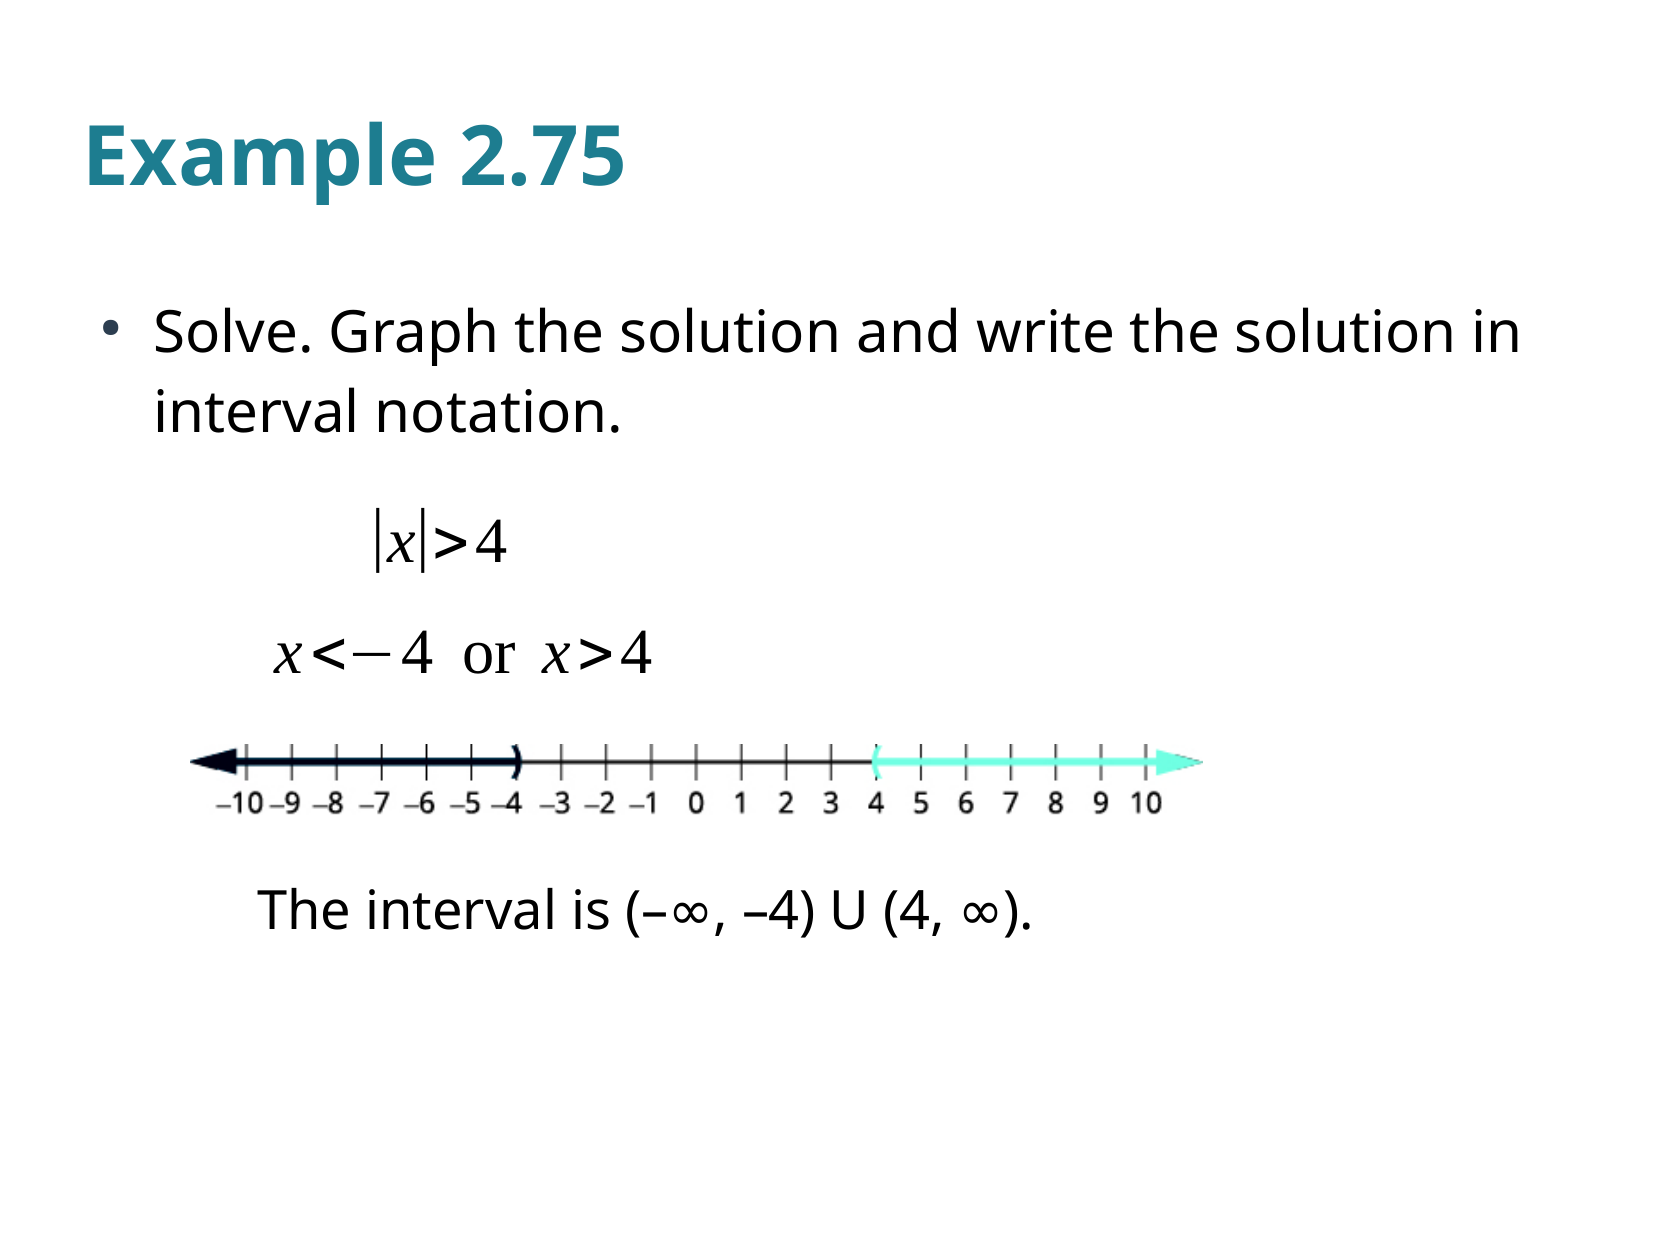

# Example 2.75
Solve. Graph the solution and write the solution in interval notation.
The interval is (–∞, –4) U (4, ∞).